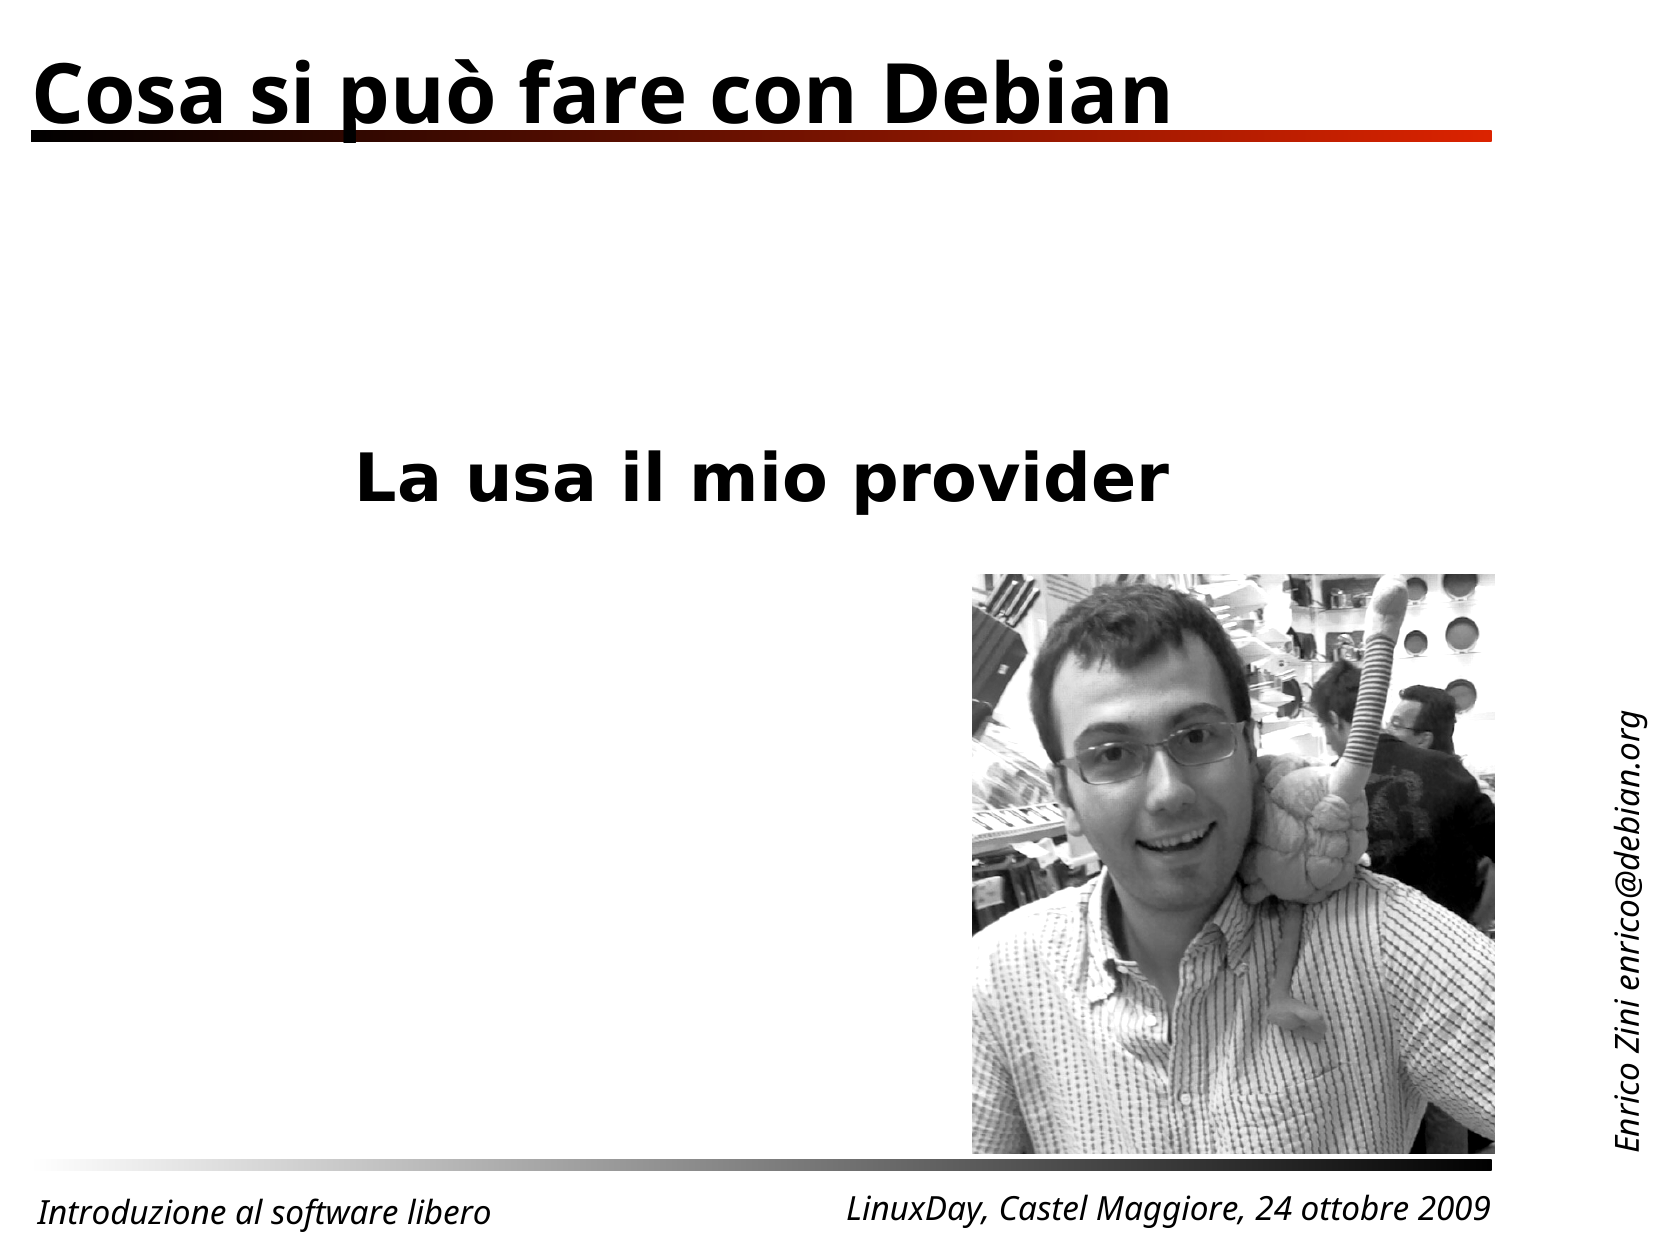

Cosa si può fare con Debian
La usa il mio provider